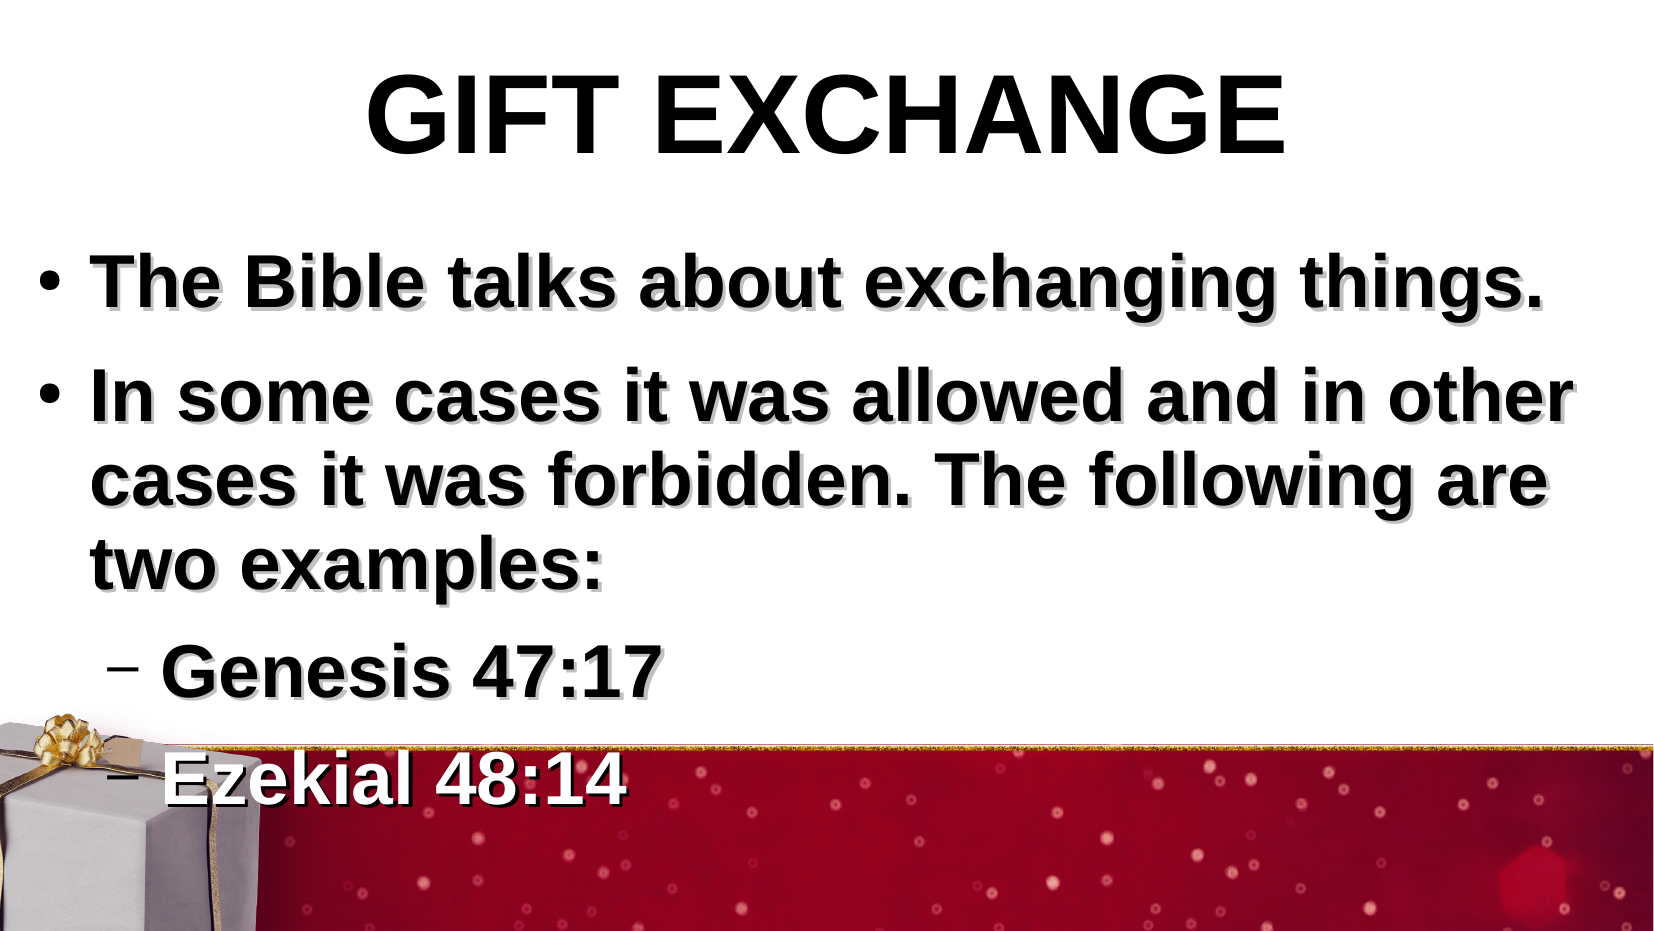

.
# GIFT EXCHANGE
The Bible talks about exchanging things.
In some cases it was allowed and in other cases it was forbidden. The following are two examples:
Genesis 47:17
Ezekial 48:14